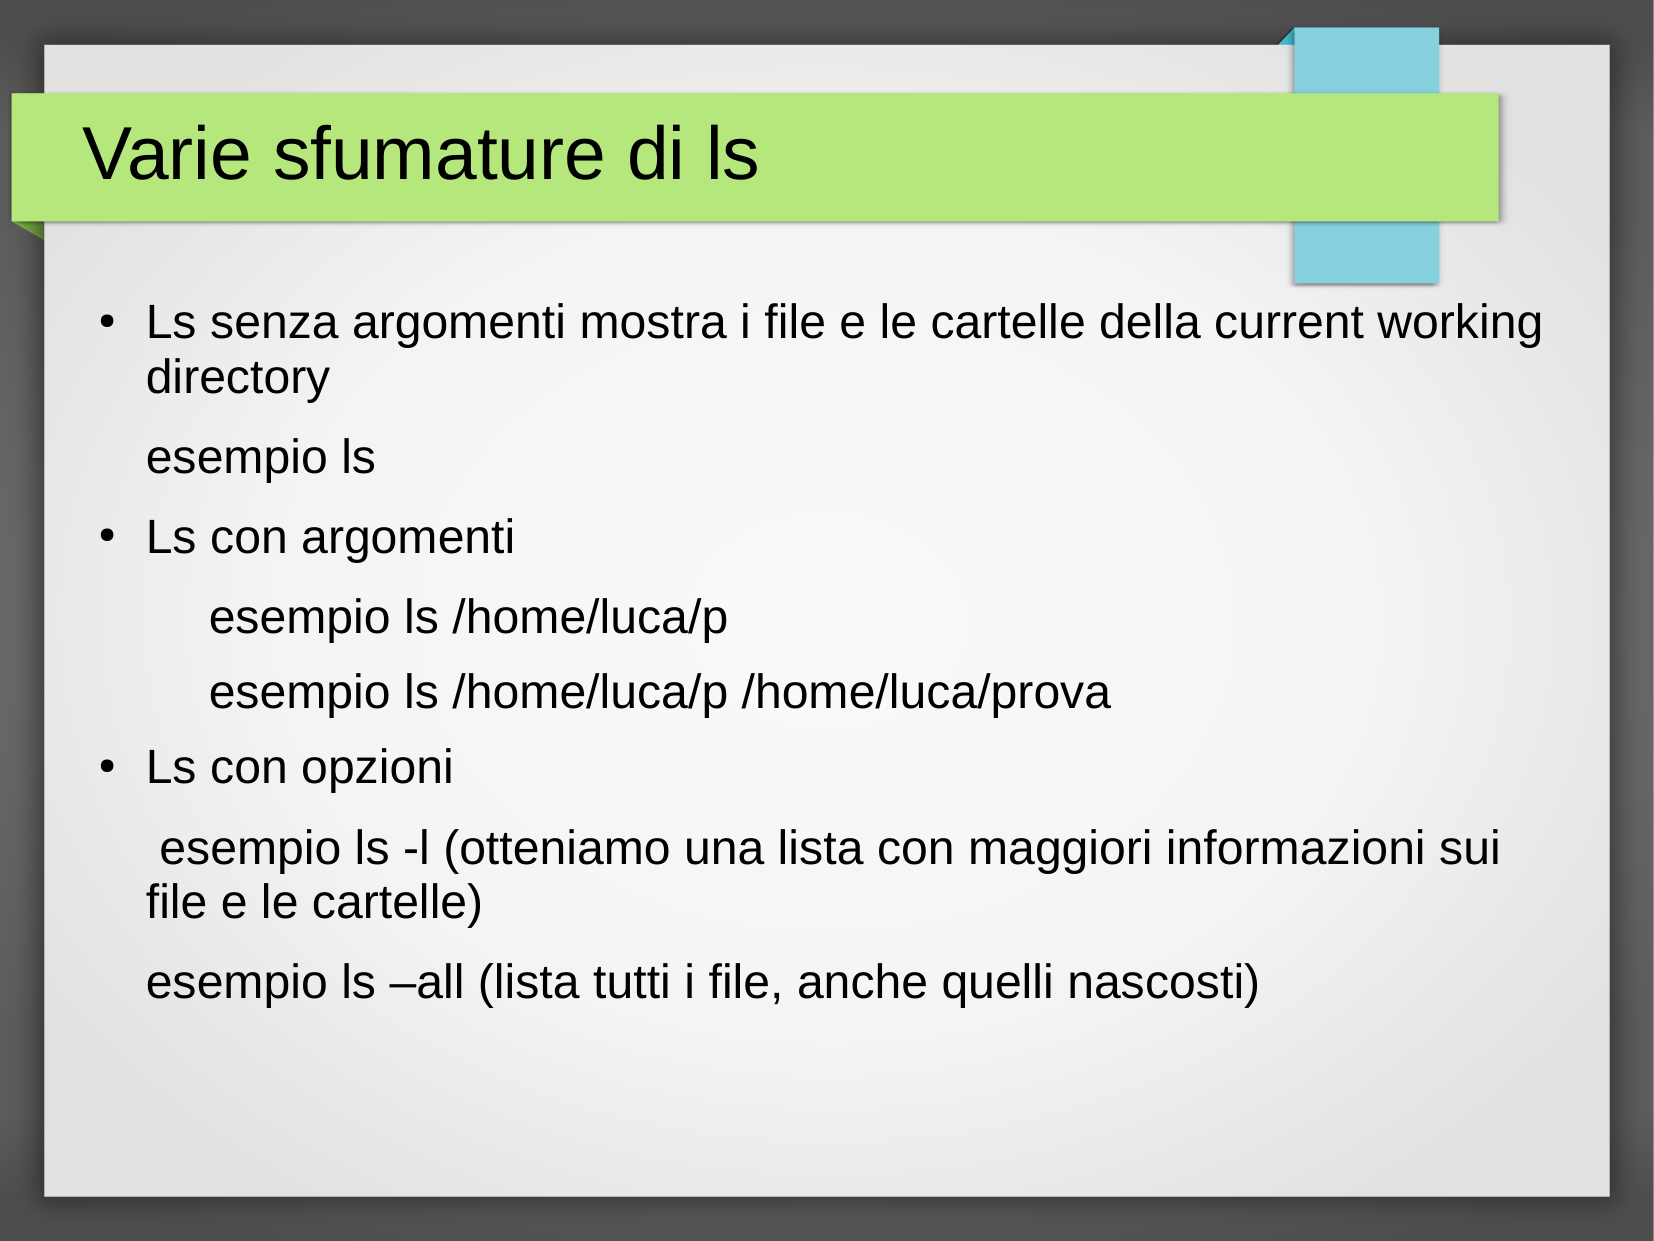

# Varie sfumature di ls
Ls senza argomenti mostra i file e le cartelle della current working directory
esempio ls
Ls con argomenti
esempio ls /home/luca/p
esempio ls /home/luca/p /home/luca/prova
Ls con opzioni
 esempio ls -l (otteniamo una lista con maggiori informazioni sui file e le cartelle)
esempio ls –all (lista tutti i file, anche quelli nascosti)